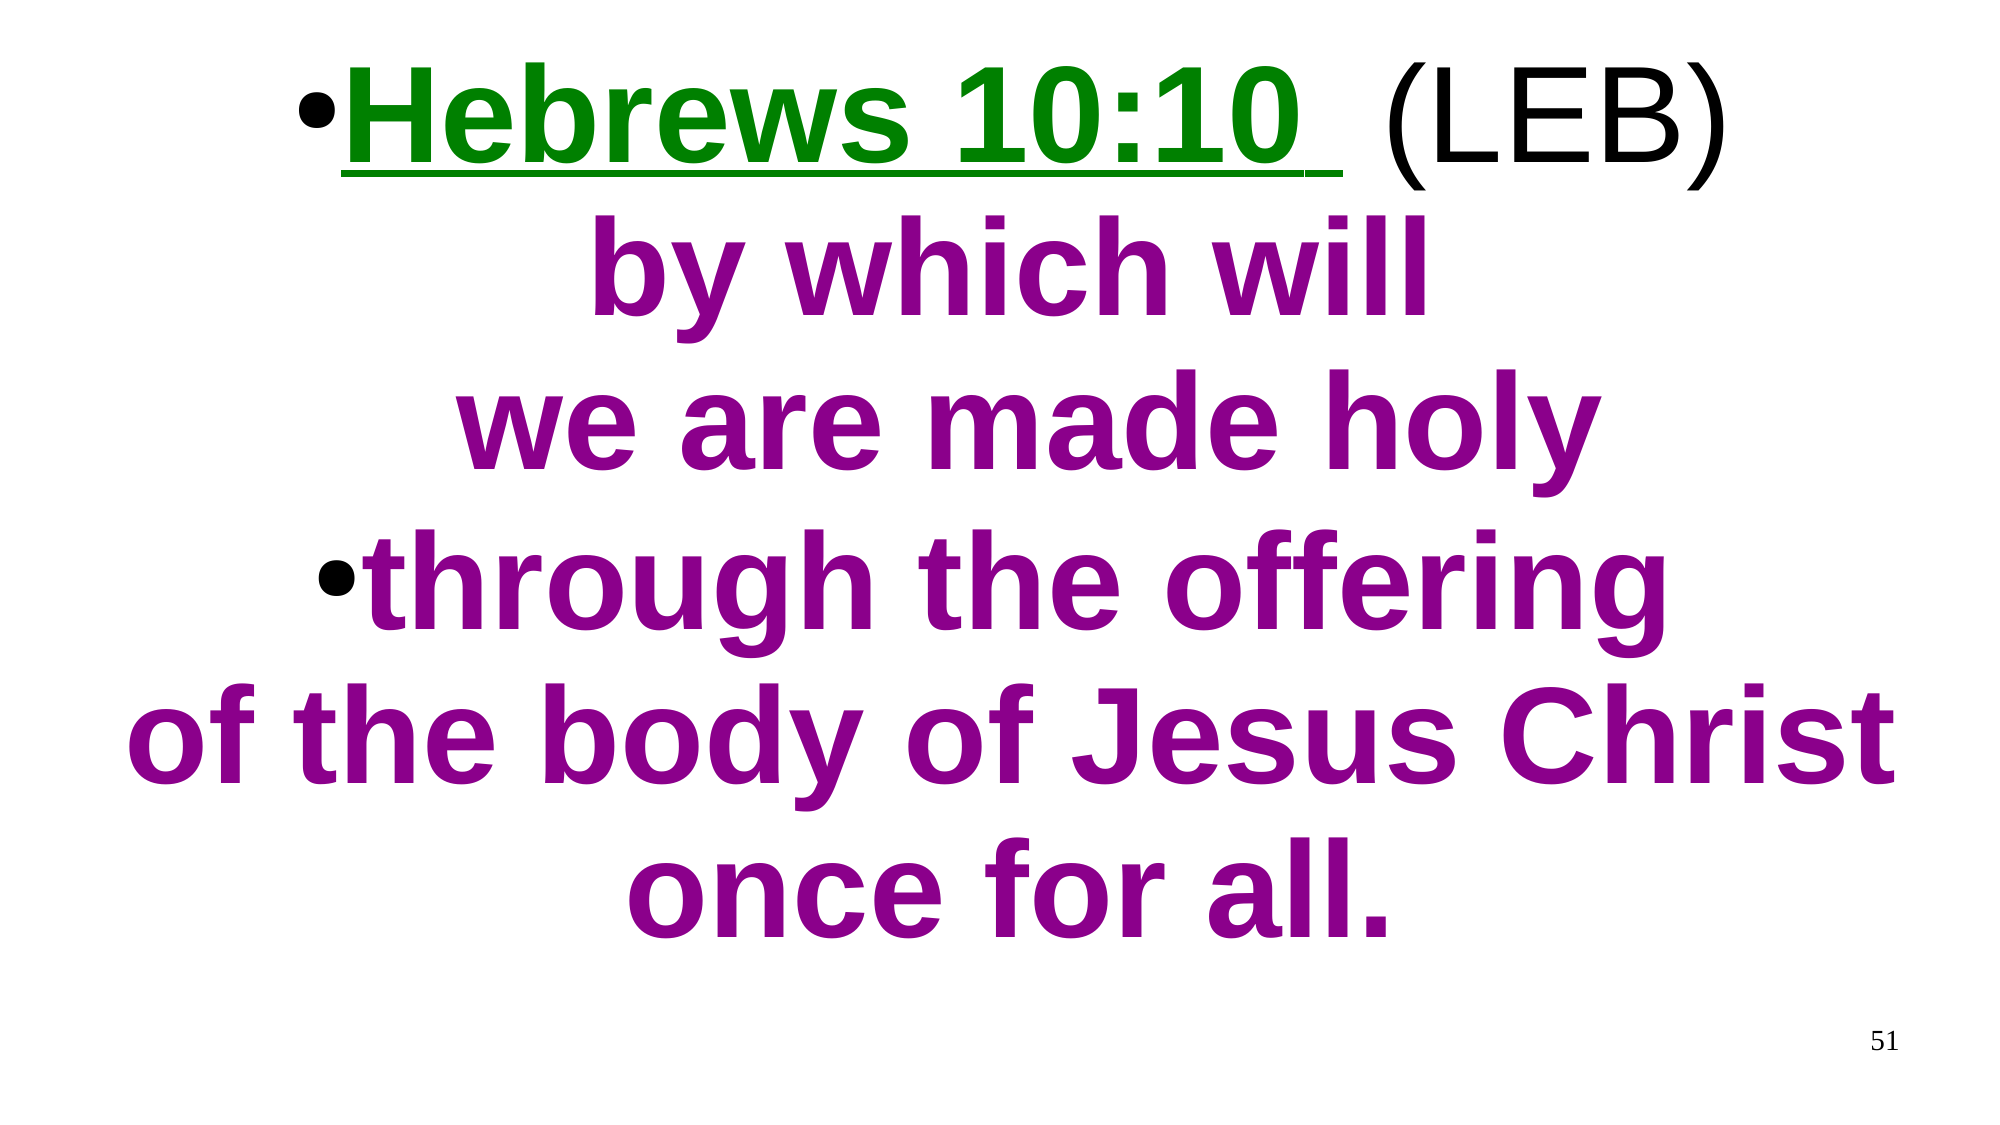

# Hebrews 10:10  (LEB) by which will we are made holy
through the offering
of the body of Jesus Christ
once for all.
51